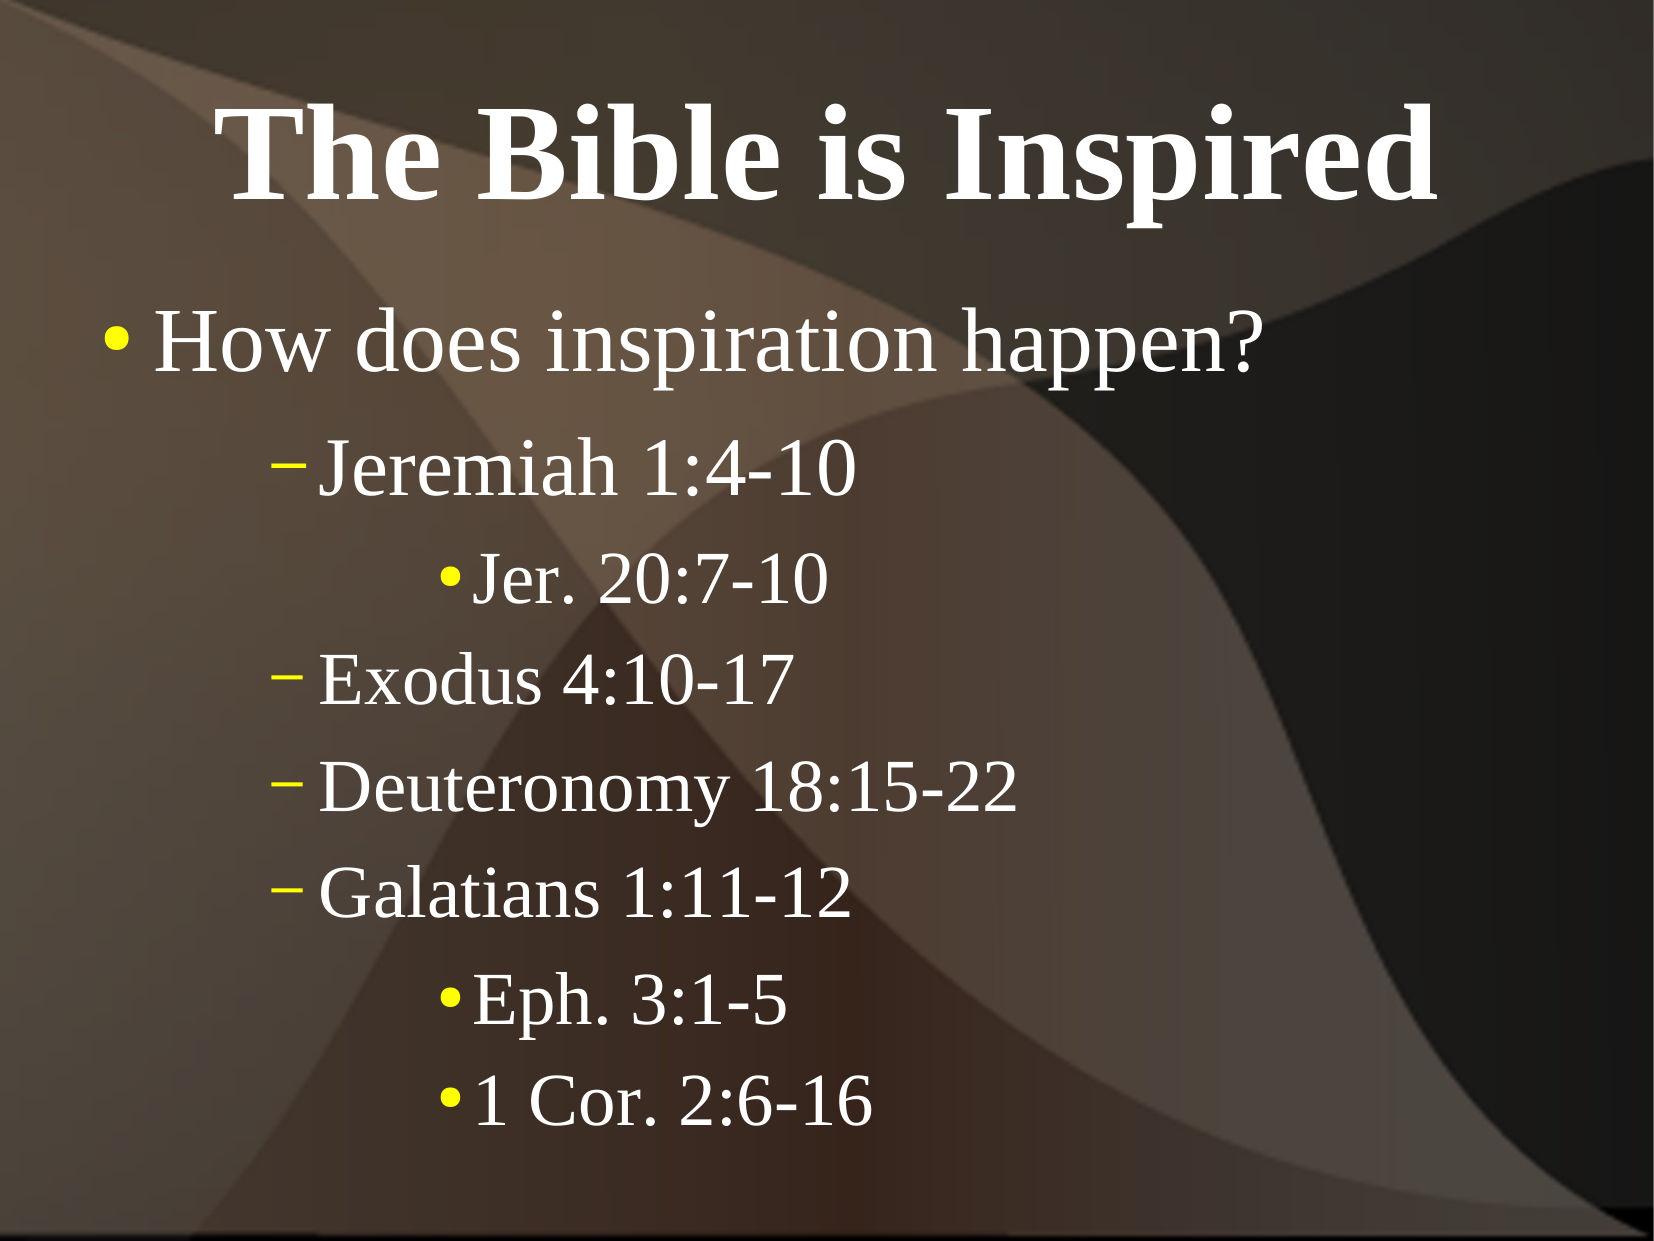

# The Bible is Inspired
How does inspiration happen?
Jeremiah 1:4-10
Jer. 20:7-10
Exodus 4:10-17
Deuteronomy 18:15-22
Galatians 1:11-12
Eph. 3:1-5
1 Cor. 2:6-16